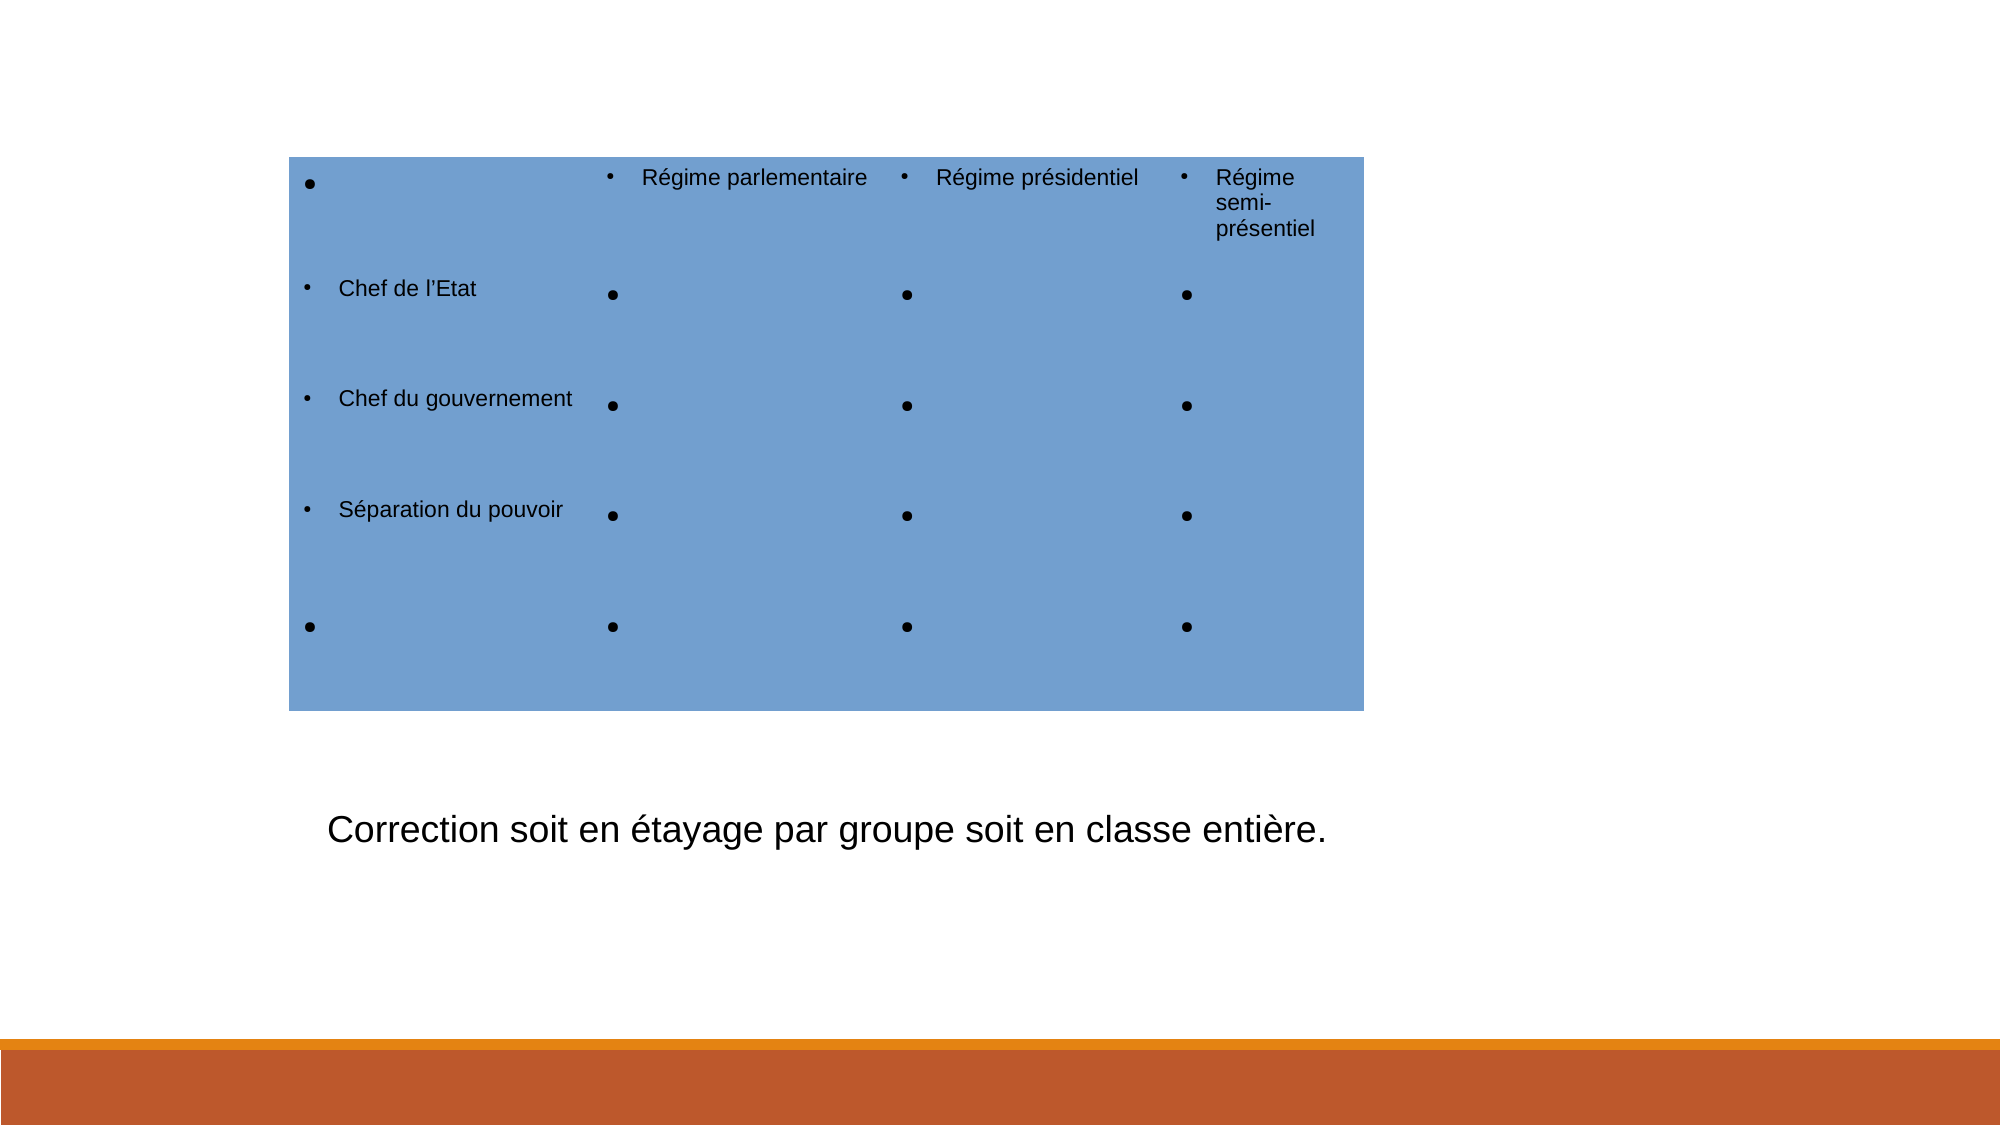

| | Régime parlementaire | Régime présidentiel | Régime semi-présentiel |
| --- | --- | --- | --- |
| Chef de l’Etat | | | |
| Chef du gouvernement | | | |
| Séparation du pouvoir | | | |
| | | | |
Correction soit en étayage par groupe soit en classe entière.